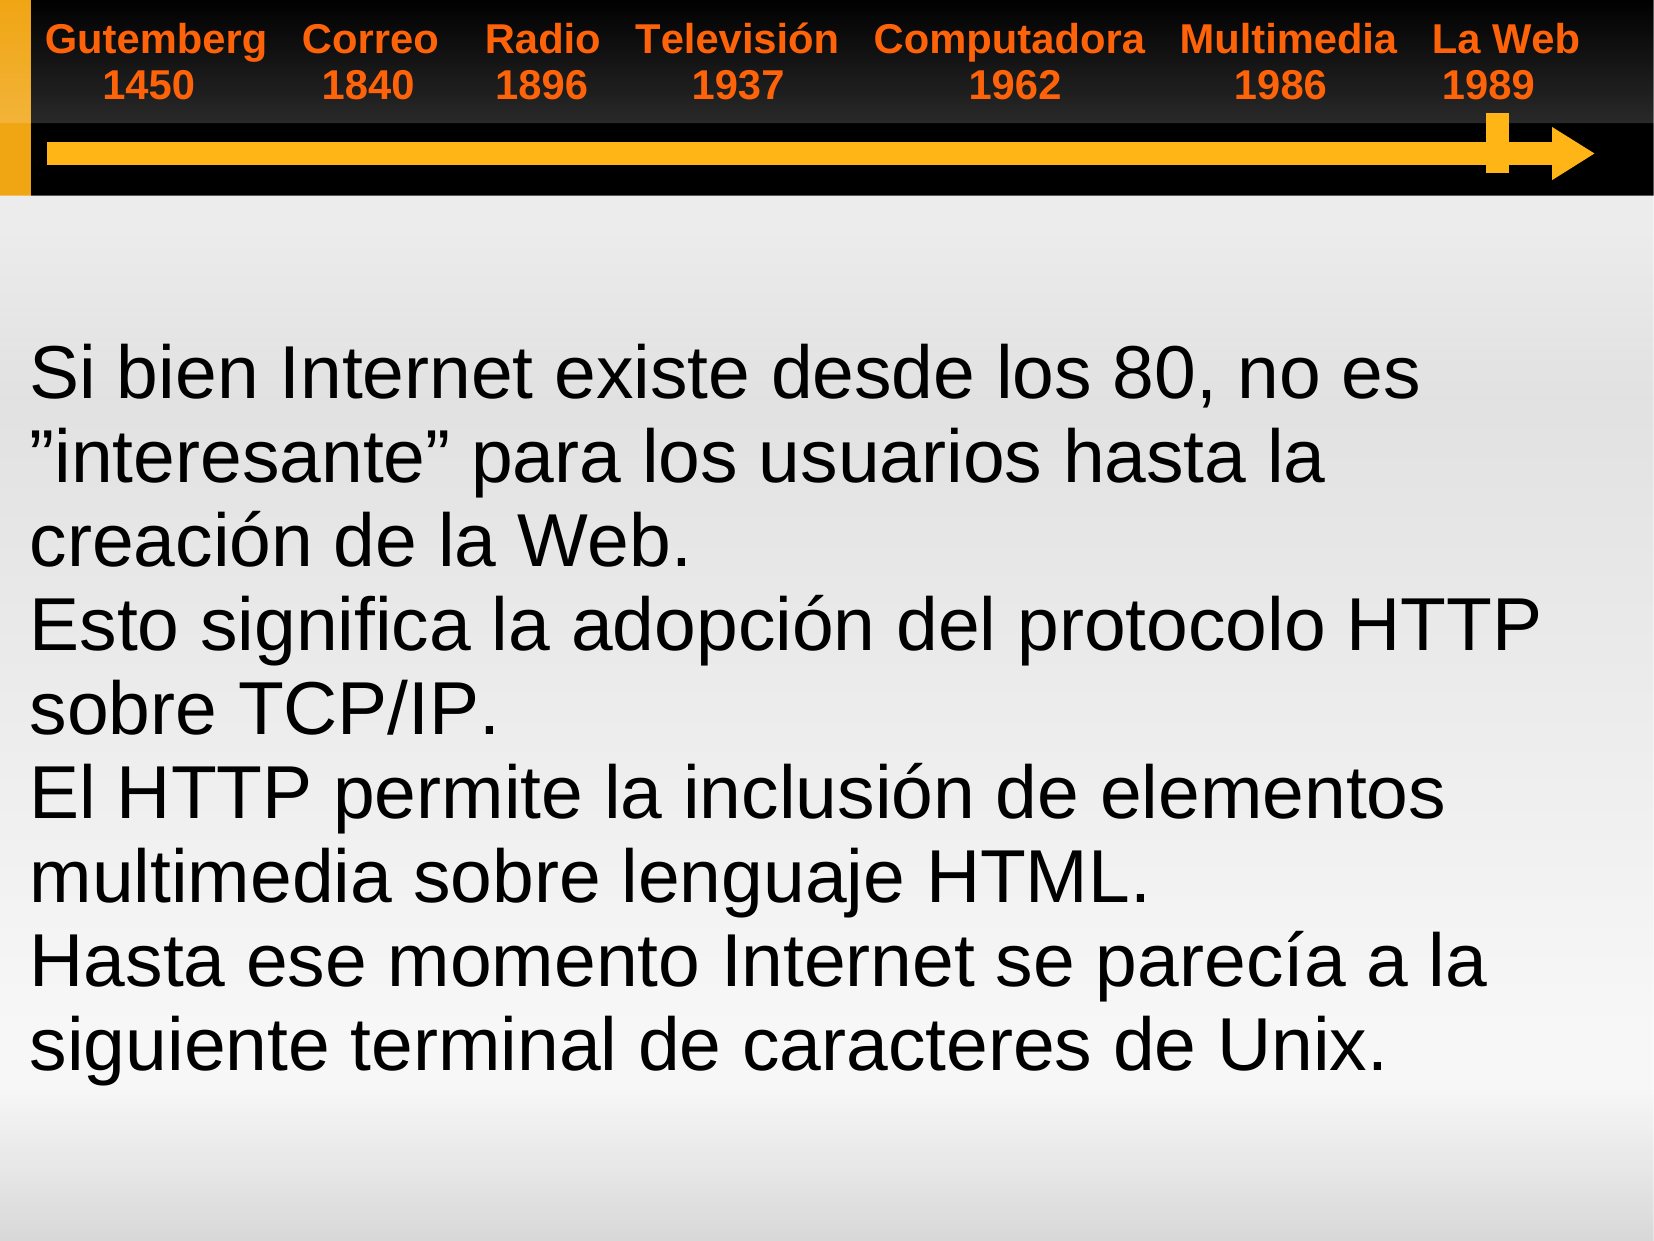

# Gutemberg Correo Radio Televisión Computadora Multimedia La Web 1450 1840 1896 1937 1962 1986 1989
Si bien Internet existe desde los 80, no es ”interesante” para los usuarios hasta la creación de la Web.
Esto significa la adopción del protocolo HTTP sobre TCP/IP.
El HTTP permite la inclusión de elementos multimedia sobre lenguaje HTML.
Hasta ese momento Internet se parecía a la siguiente terminal de caracteres de Unix.